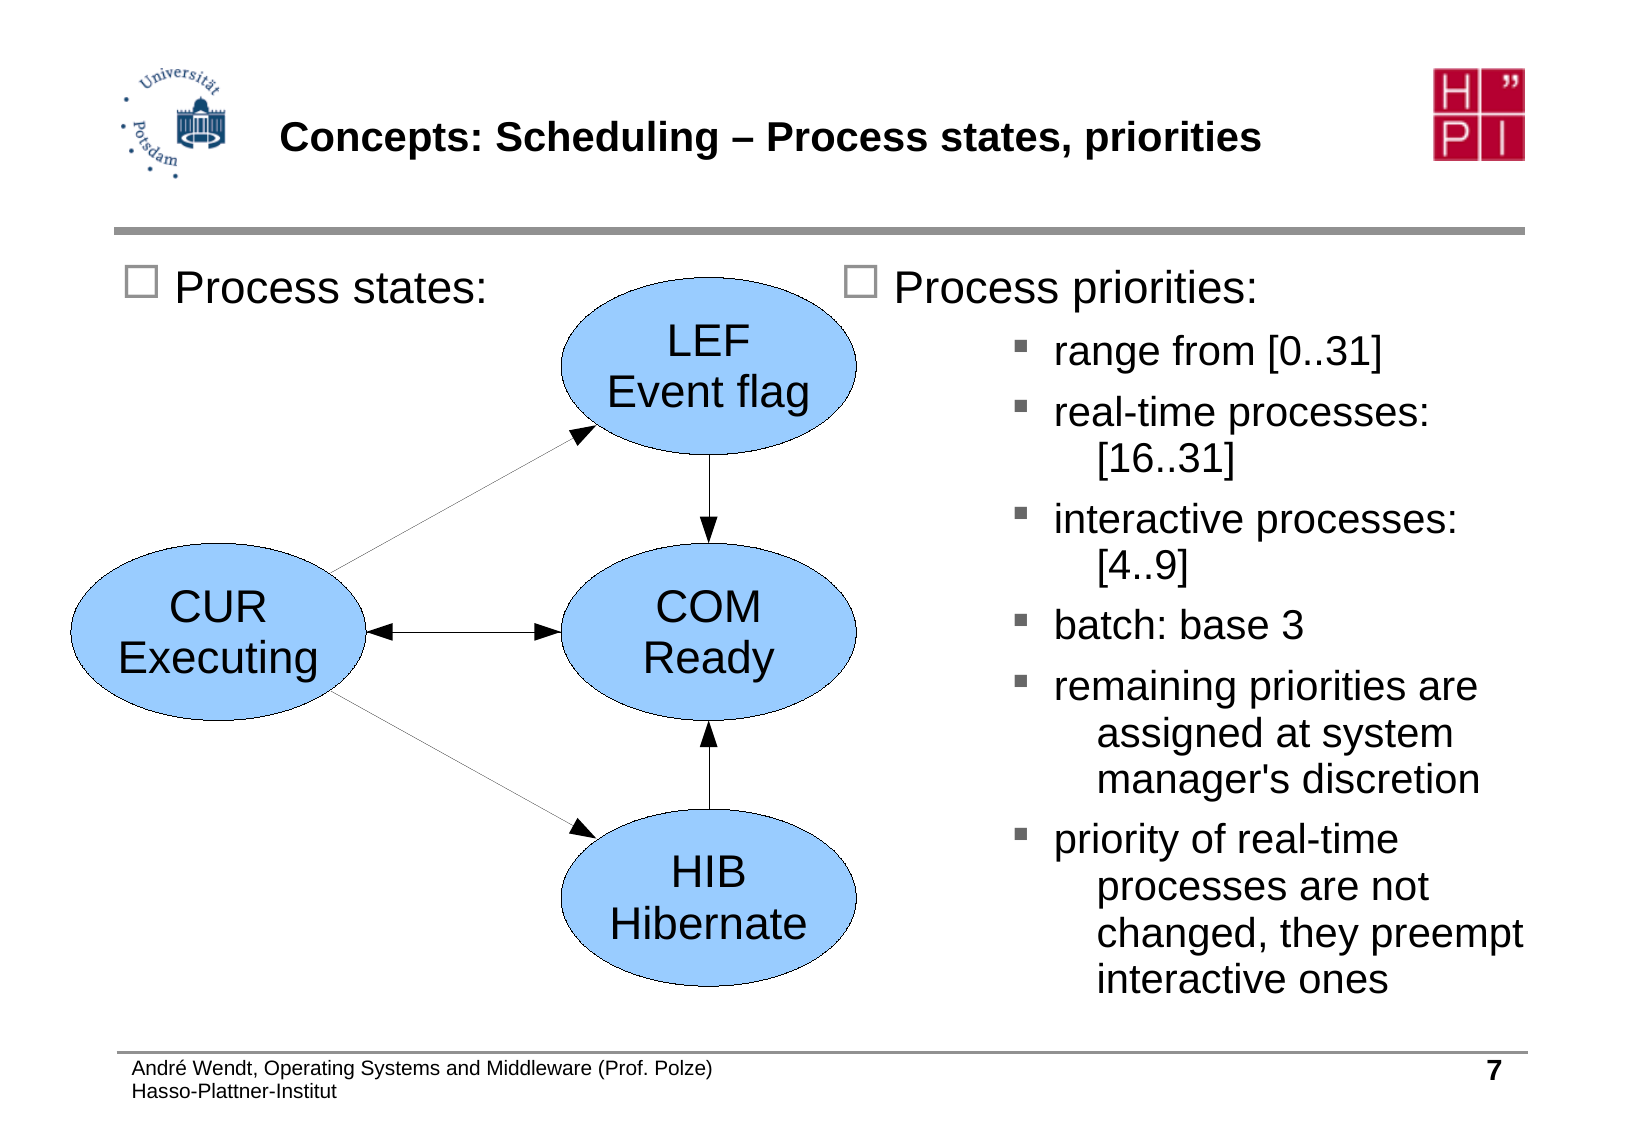

# Concepts: Scheduling – Process states, priorities
Process states:
Process priorities:
range from [0..31]
real-time processes: [16..31]
interactive processes: [4..9]
batch: base 3
remaining priorities are assigned at system manager's discretion
priority of real-time processes are not changed, they preempt interactive ones
LEF
Event flag
CUR
Executing
COM
Ready
HIB
Hibernate